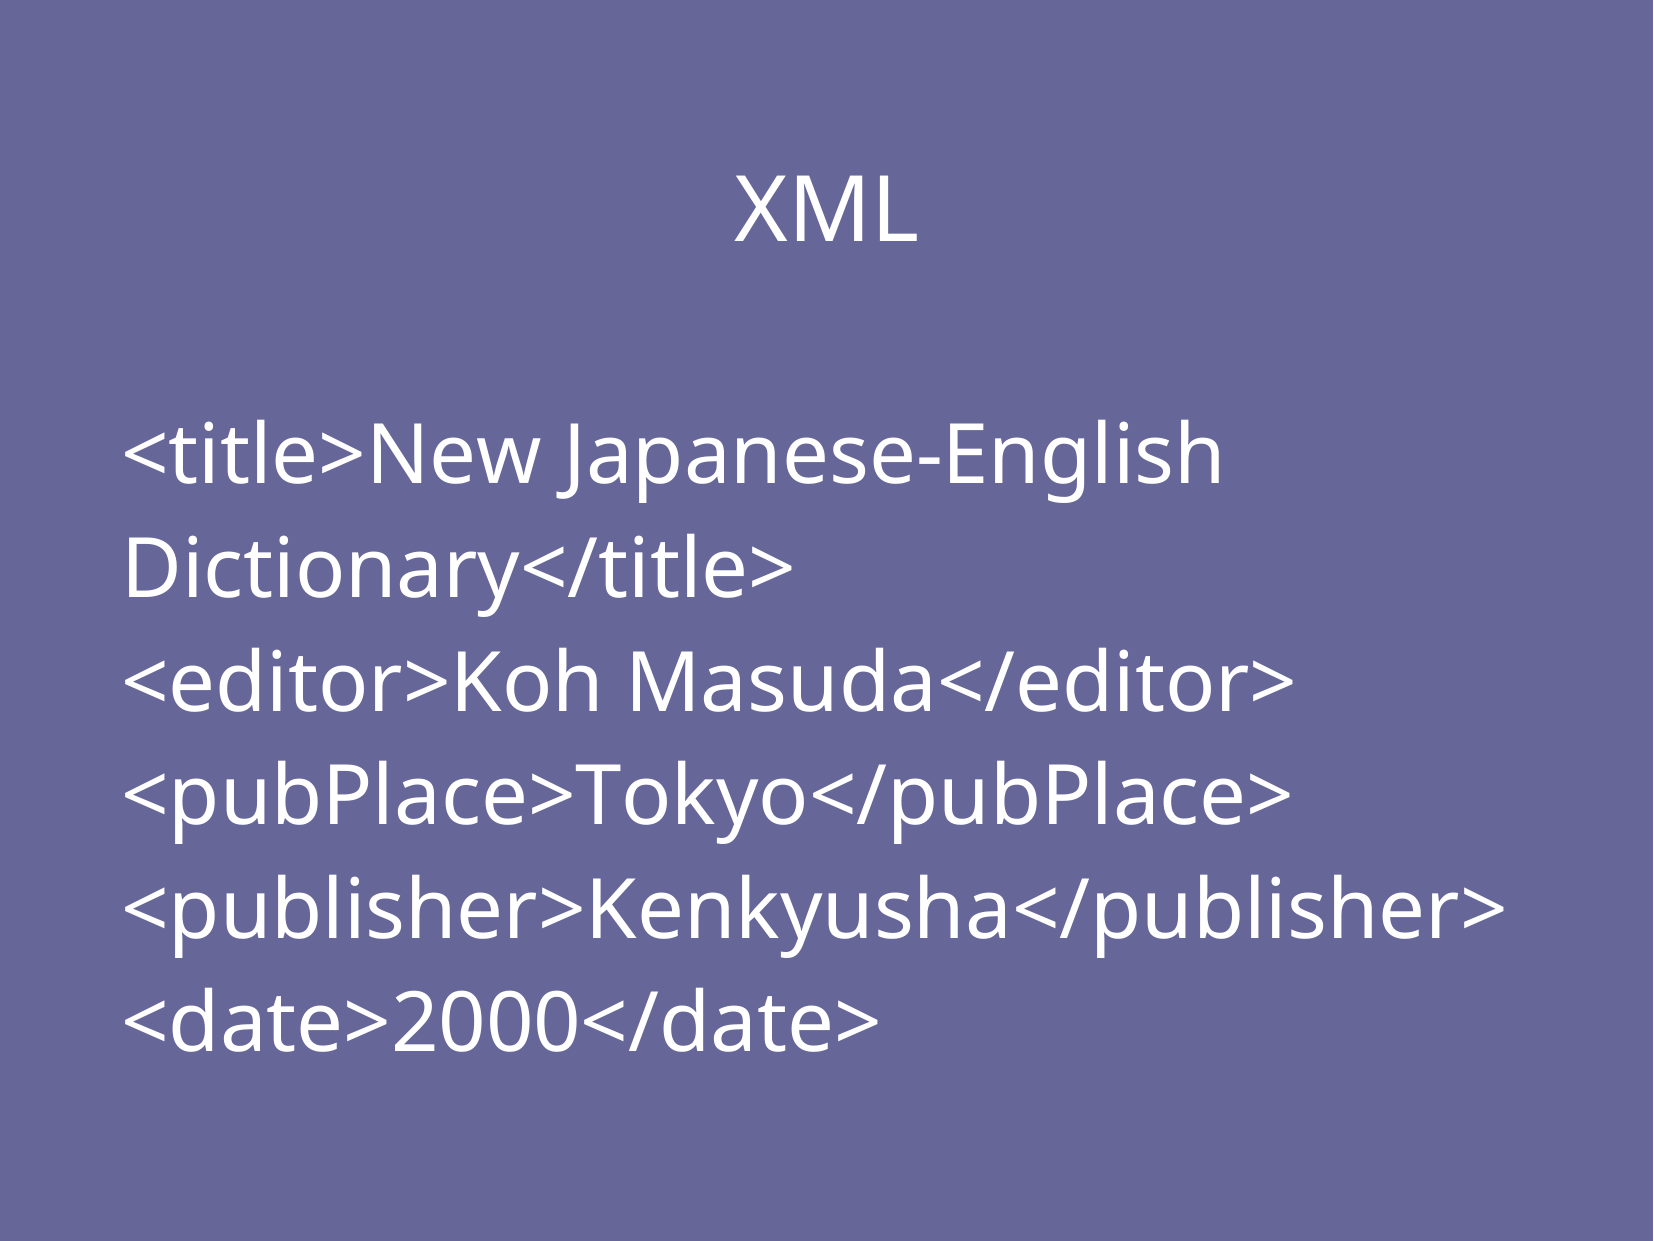

XML
# <title>New Japanese-English Dictionary</title>
<editor>Koh Masuda</editor>
<pubPlace>Tokyo</pubPlace> <publisher>Kenkyusha</publisher> <date>2000</date>